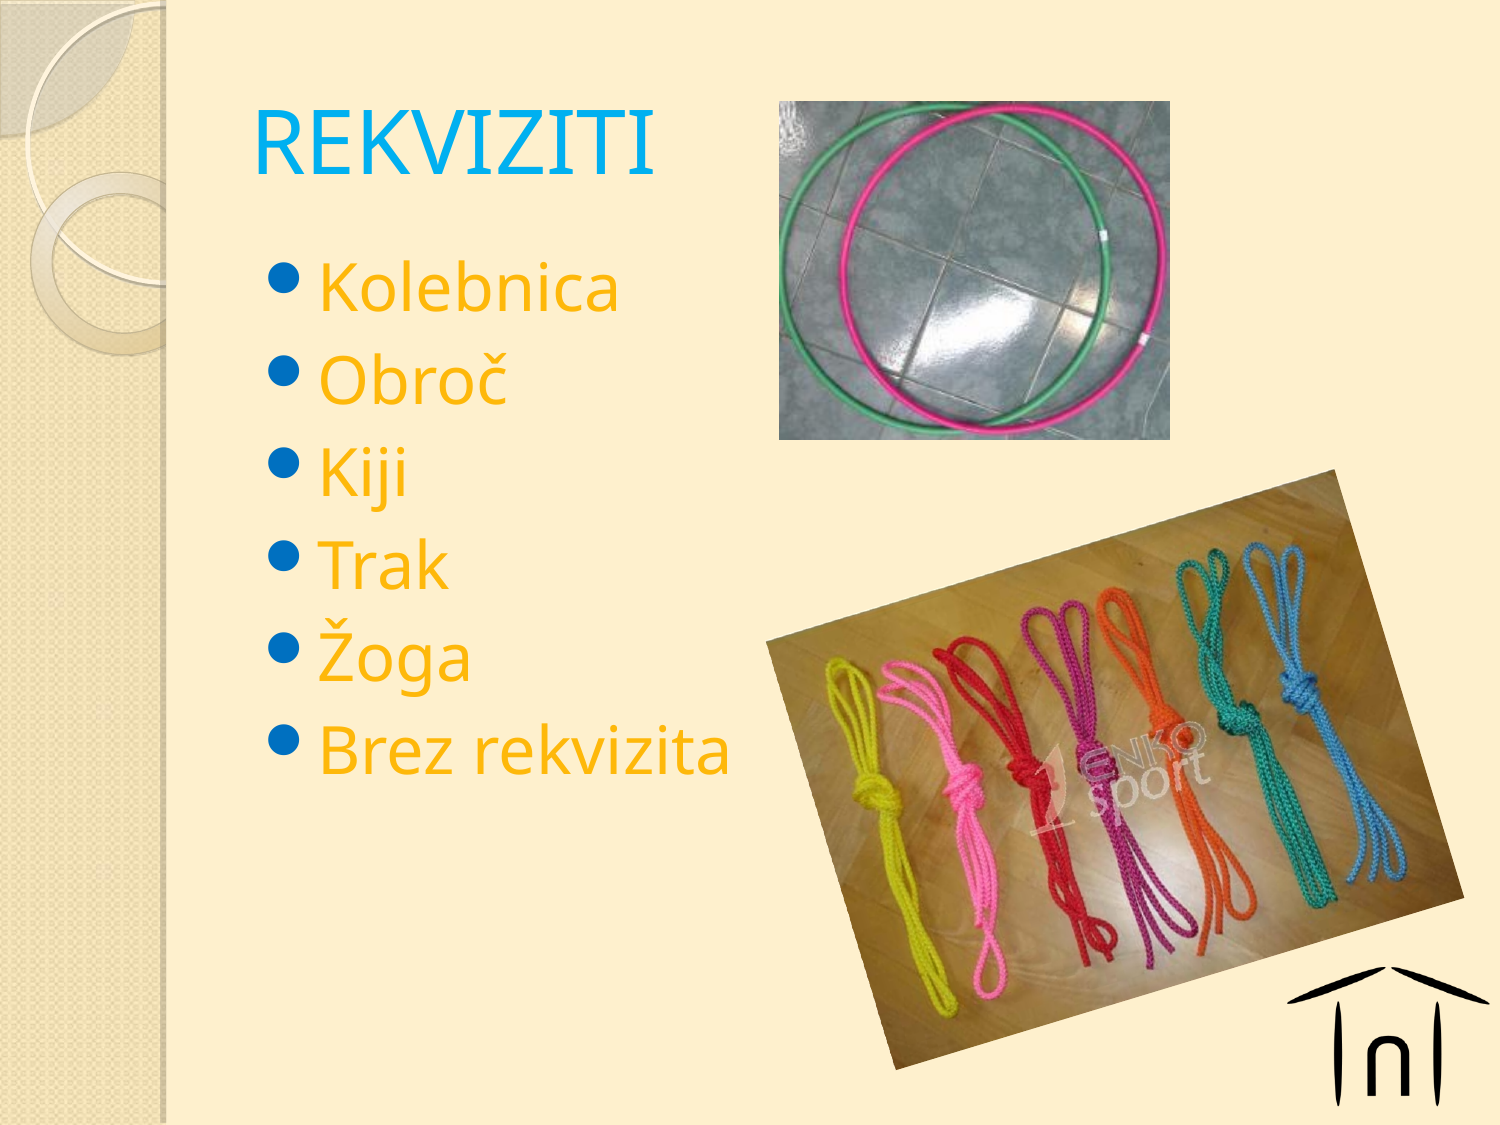

# REKVIZITI
Kolebnica
Obroč
Kiji
Trak
Žoga
Brez rekvizita